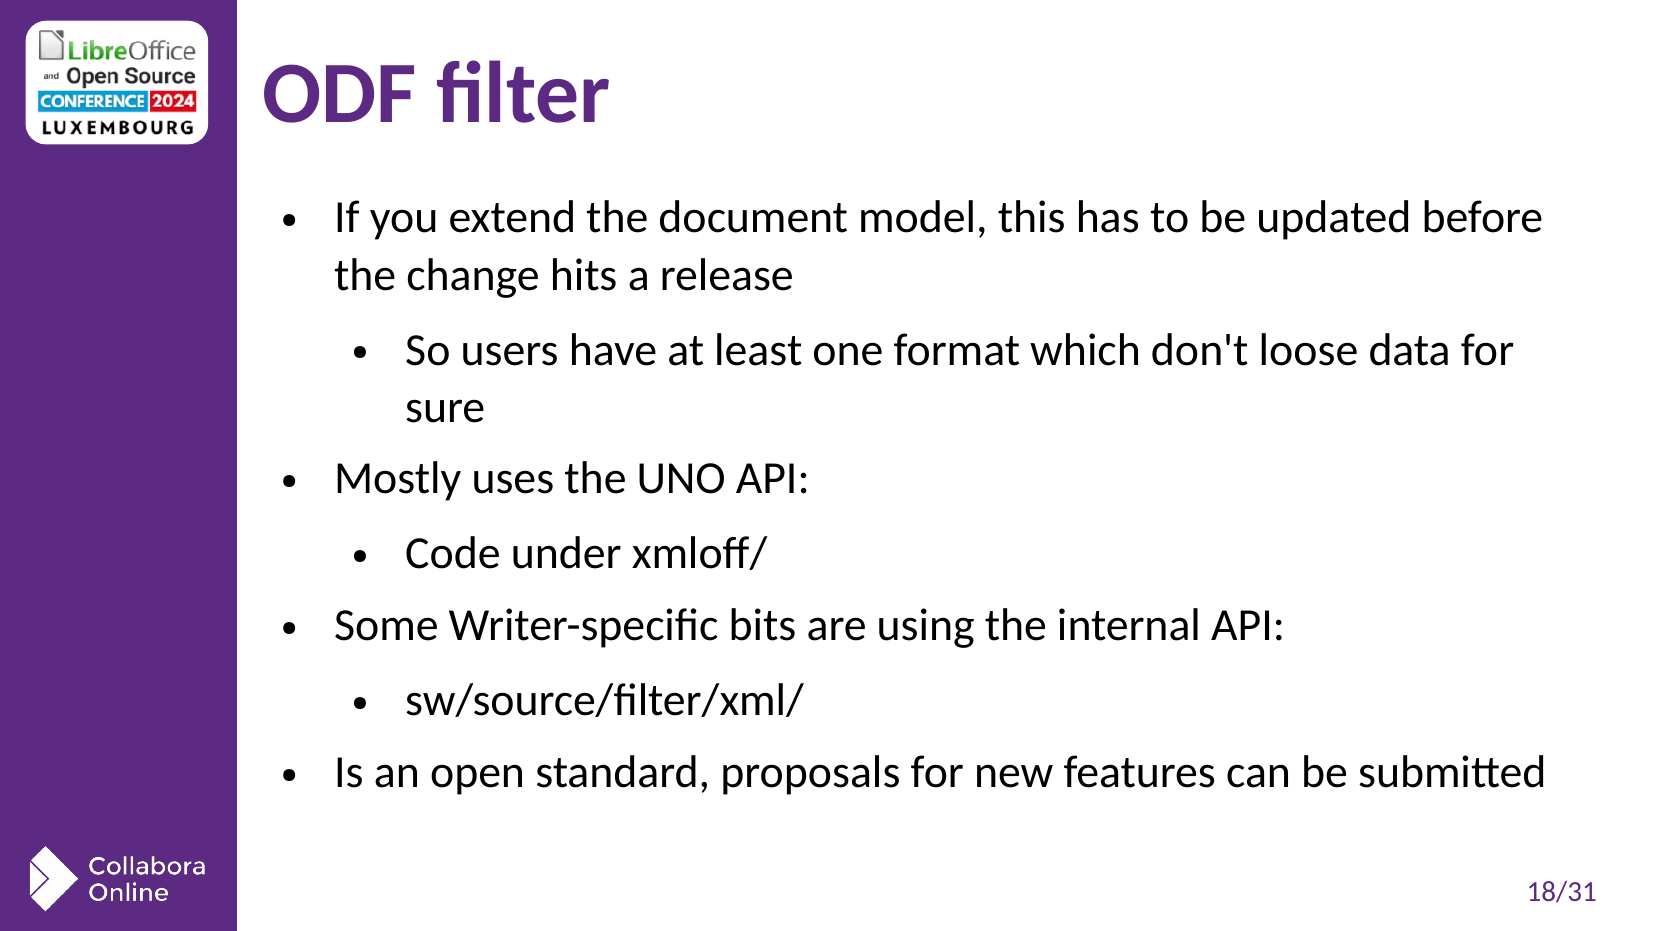

# ODF filter
If you extend the document model, this has to be updated before the change hits a release
So users have at least one format which don't loose data for sure
Mostly uses the UNO API:
Code under xmloff/
Some Writer-specific bits are using the internal API:
sw/source/filter/xml/
Is an open standard, proposals for new features can be submitted
18